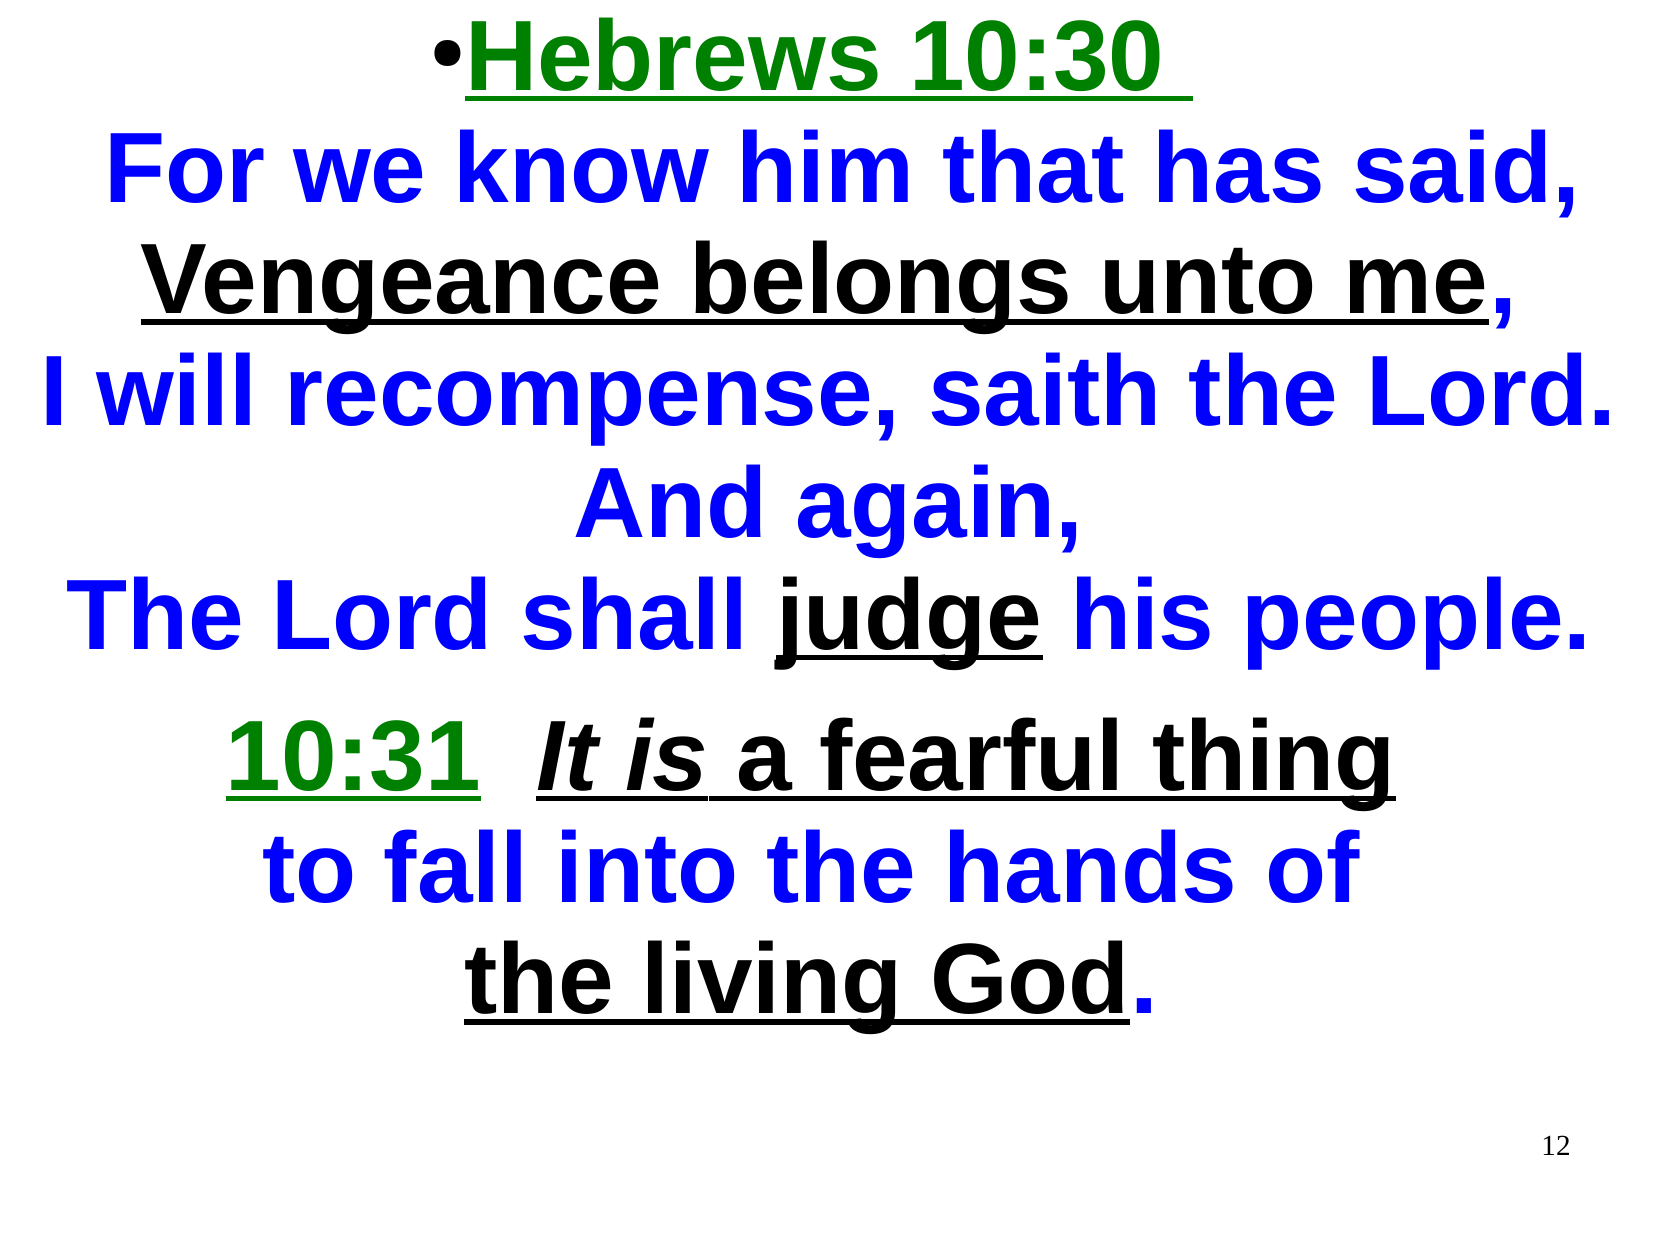

# Hebrews 10:30  For we know him that has said, Vengeance belongs unto me, I will recompense, saith the Lord. And again, The Lord shall judge his people.
10:31  It is a fearful thing
to fall into the hands of
the living God.
12